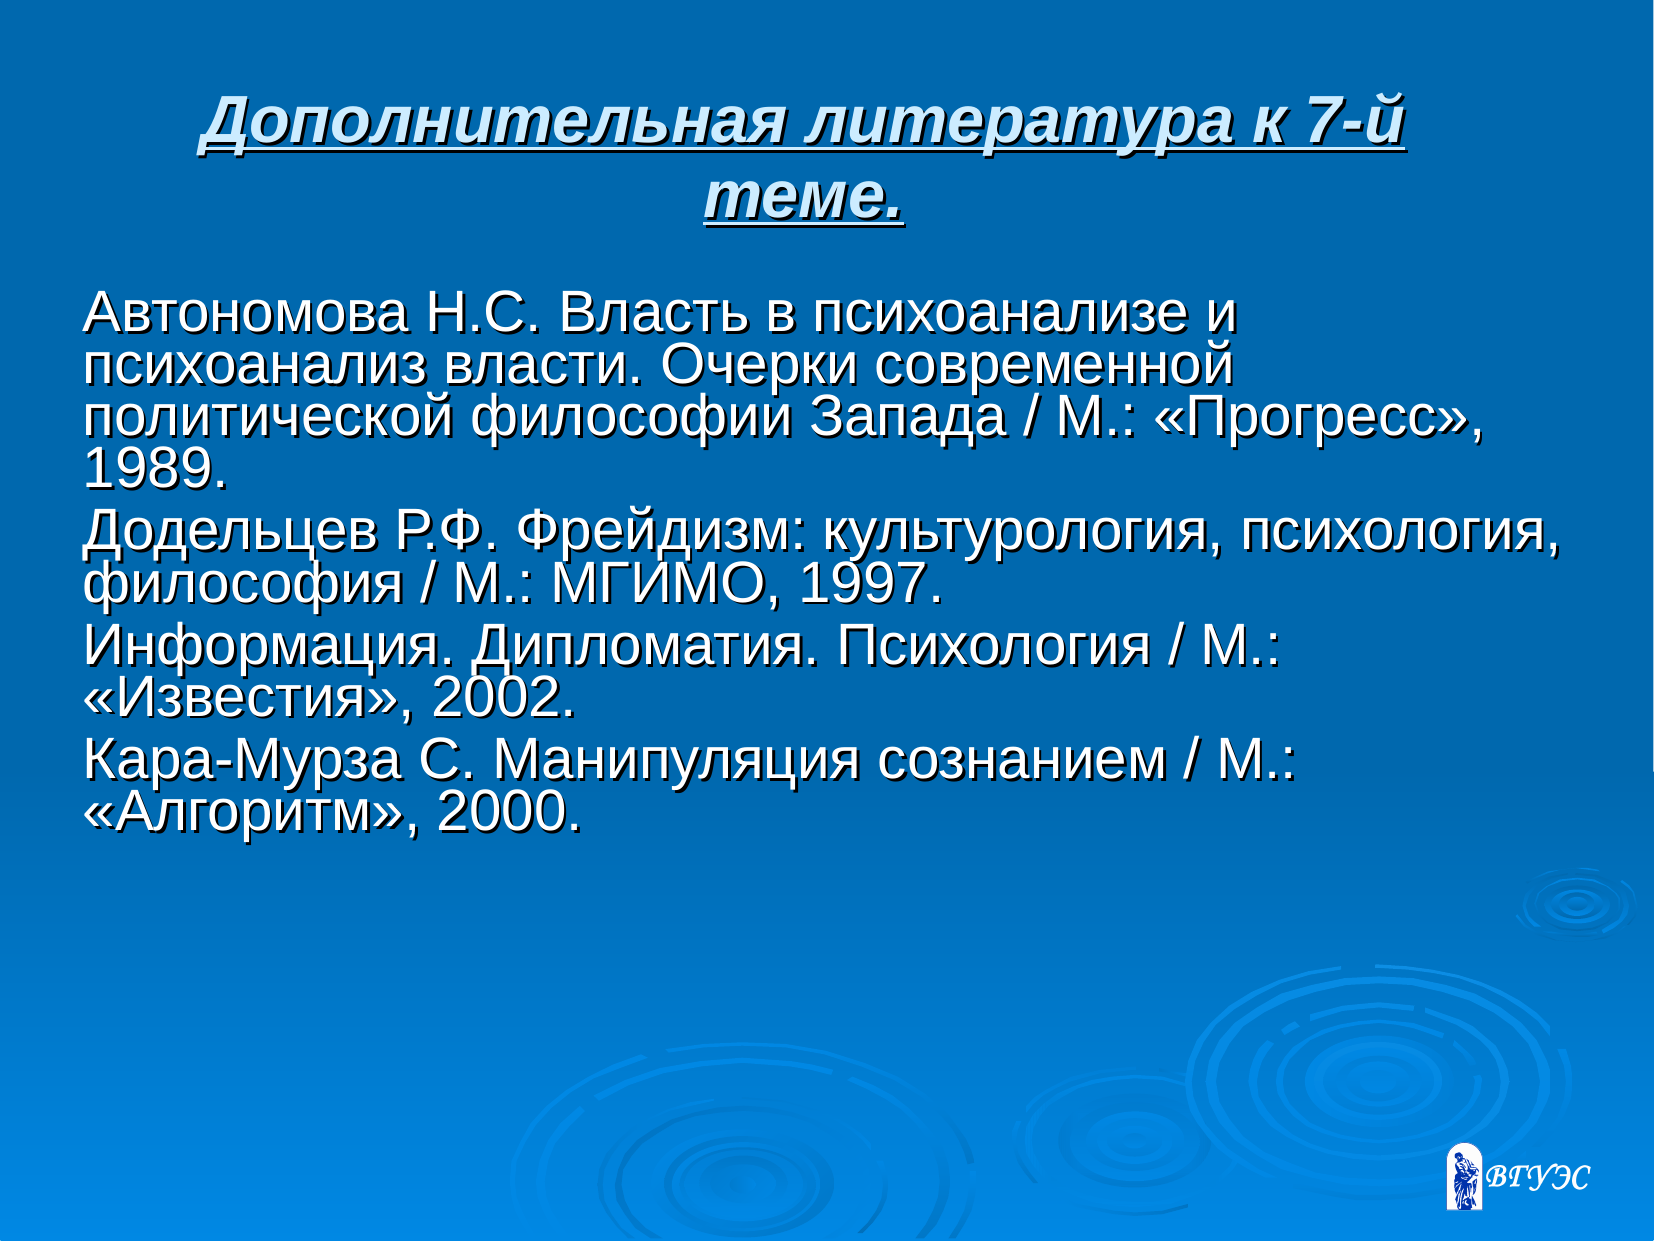

# Дополнительная литература к 7-й теме.
Автономова Н.С. Власть в психоанализе и психоанализ власти. Очерки современной политической философии Запада / М.: «Прогресс», 1989.
Додельцев Р.Ф. Фрейдизм: культурология, психология, философия / М.: МГИМО, 1997.
Информация. Дипломатия. Психология / М.: «Известия», 2002.
Кара-Мурза С. Манипуляция сознанием / М.: «Алгоритм», 2000.